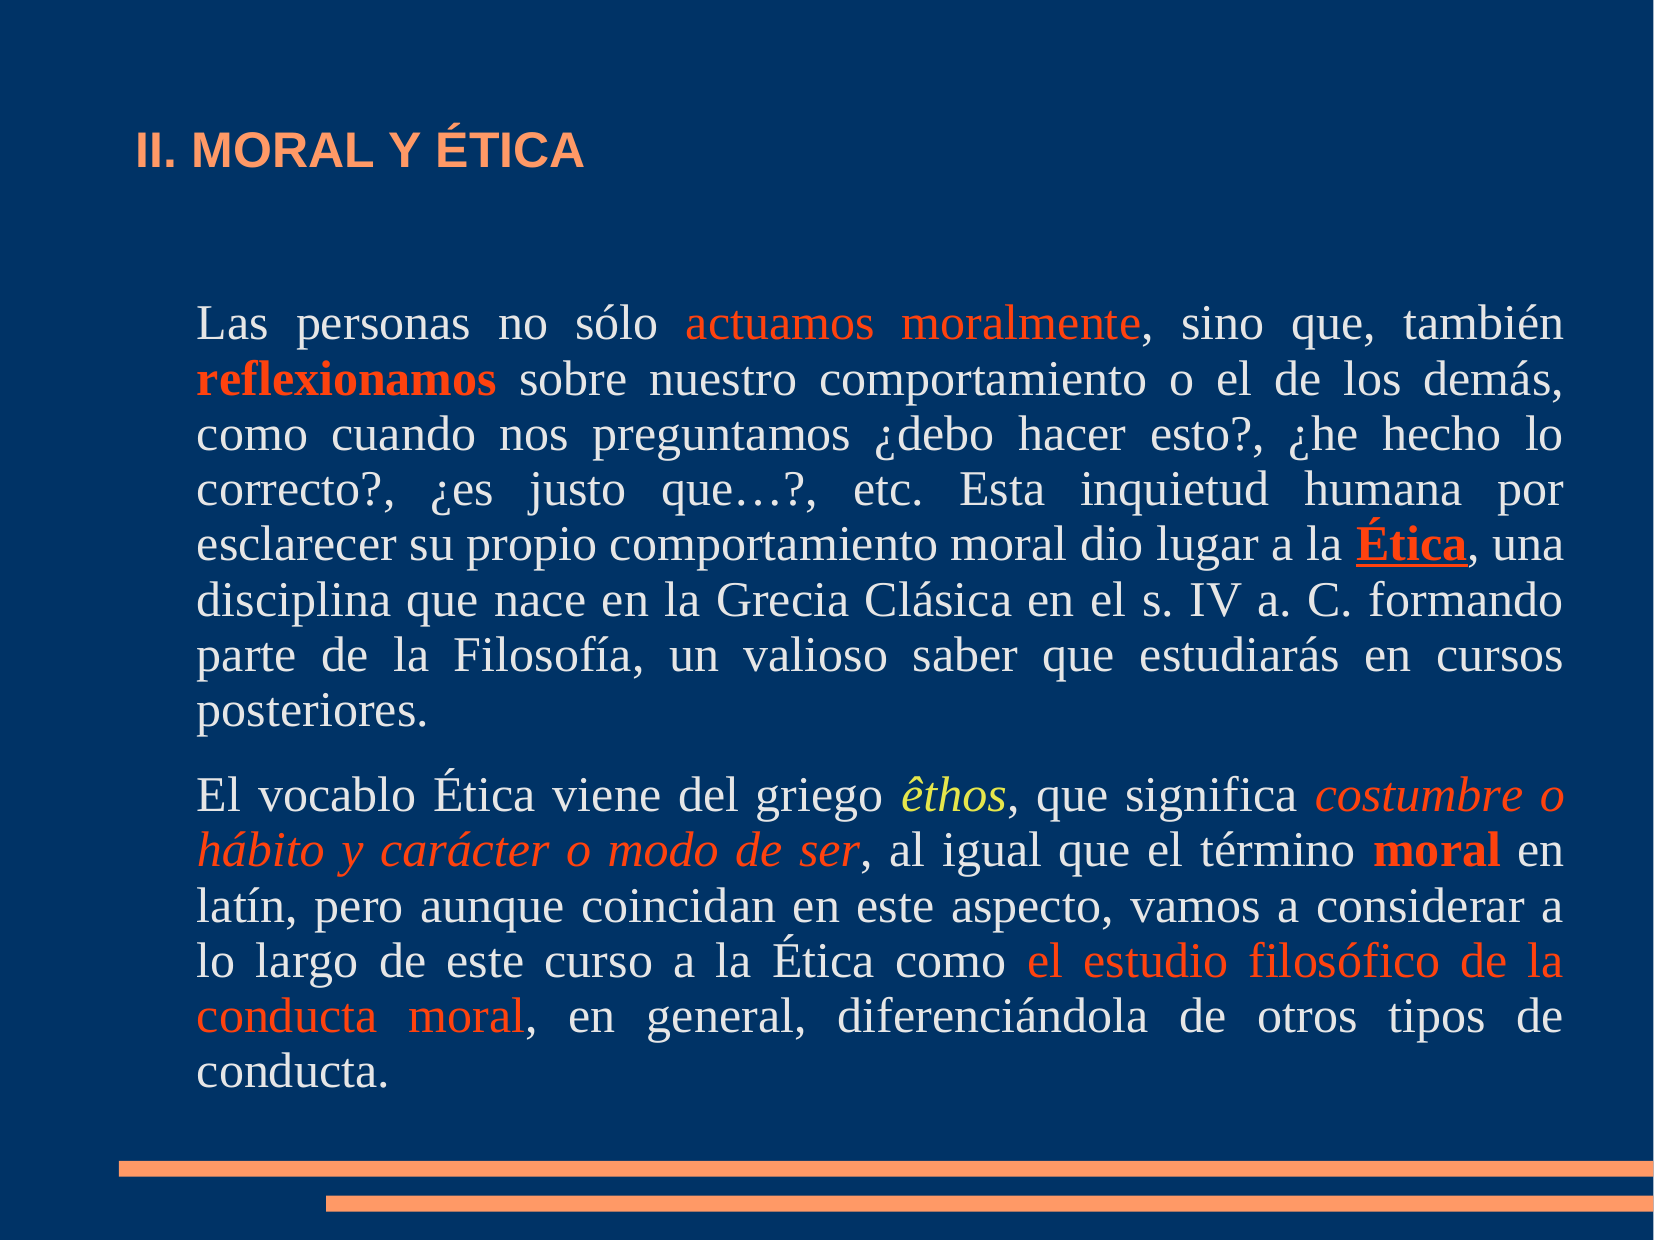

# II. MORAL Y ÉTICA
Las personas no sólo actuamos moralmente, sino que, también reflexionamos sobre nuestro comportamiento o el de los demás, como cuando nos preguntamos ¿debo hacer esto?, ¿he hecho lo correcto?, ¿es justo que…?, etc. Esta inquietud humana por esclarecer su propio comportamiento moral dio lugar a la Ética, una disciplina que nace en la Grecia Clásica en el s. IV a. C. formando parte de la Filosofía, un valioso saber que estudiarás en cursos posteriores.
El vocablo Ética viene del griego êthos, que significa costumbre o hábito y carácter o modo de ser, al igual que el término moral en latín, pero aunque coincidan en este aspecto, vamos a considerar a lo largo de este curso a la Ética como el estudio filosófico de la conducta moral, en general, diferenciándola de otros tipos de conducta.